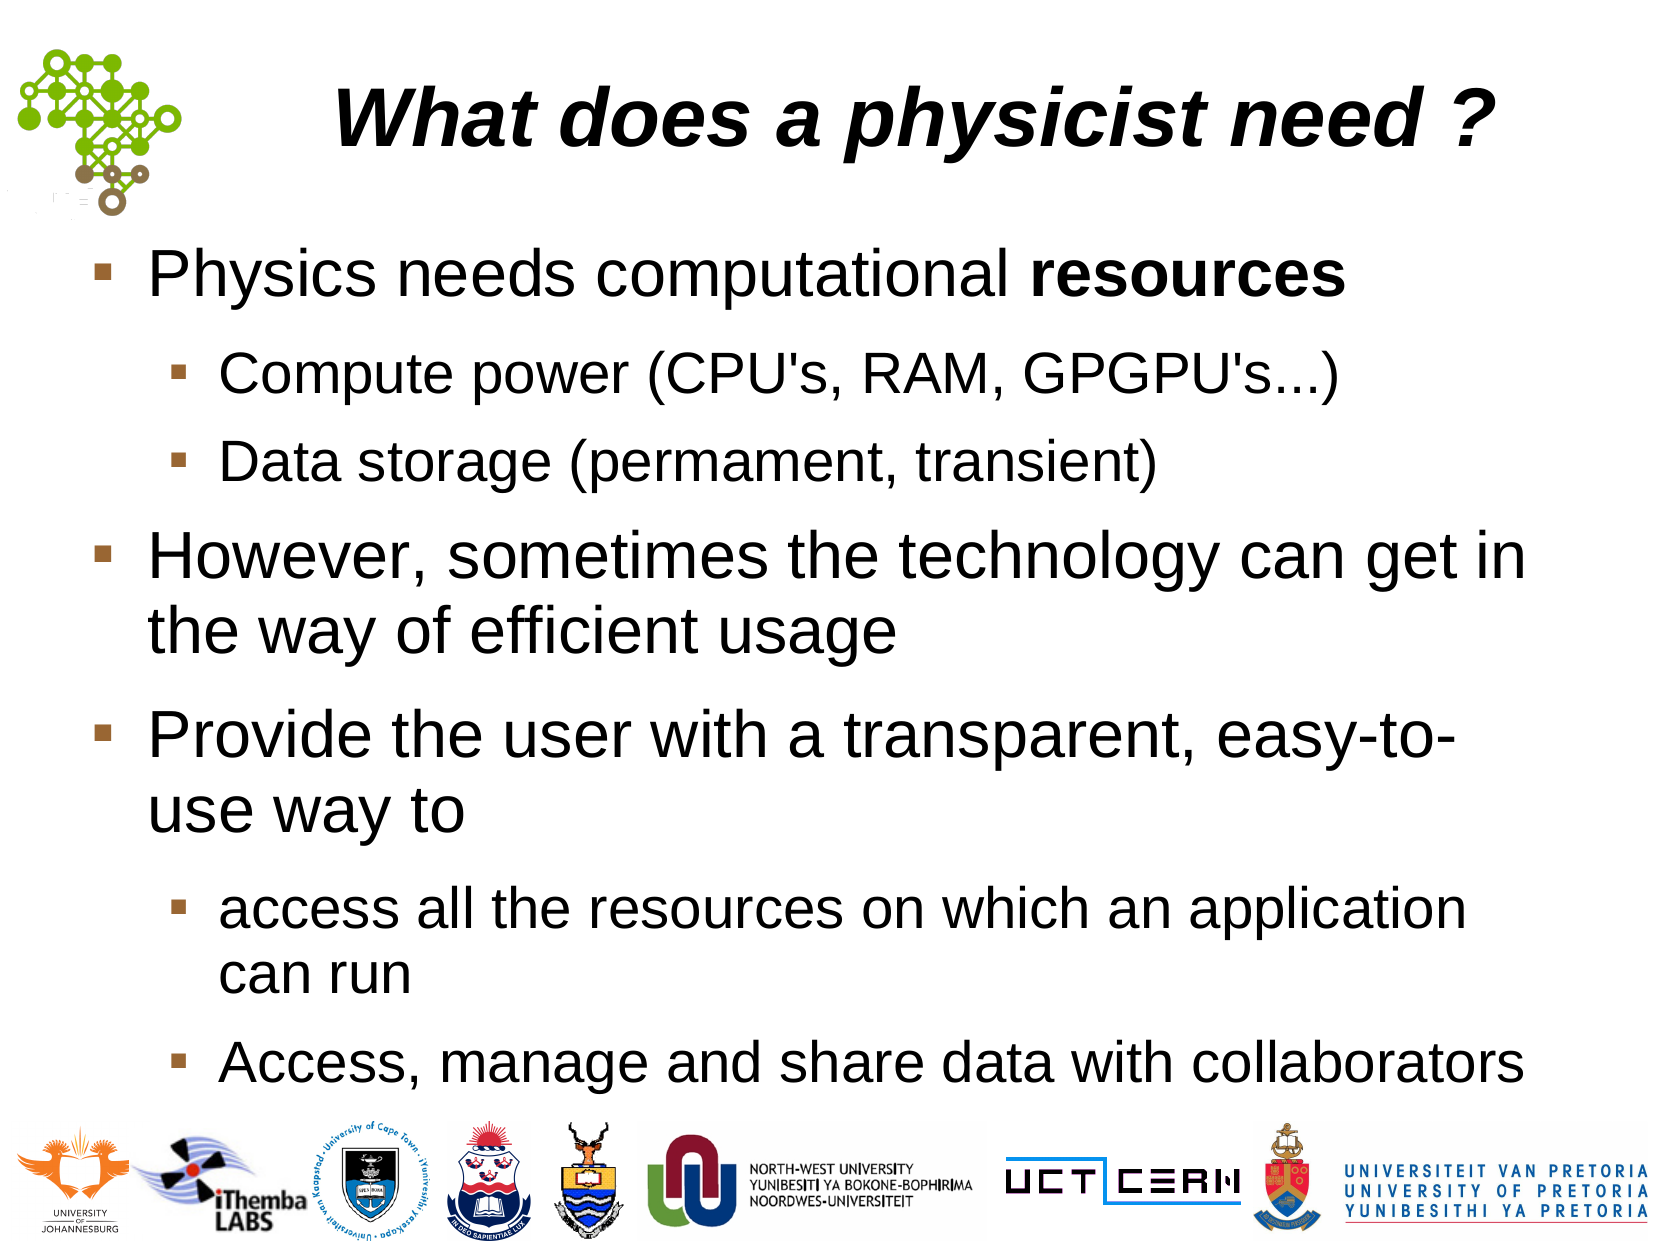

# What does a physicist need ?
Physics needs computational resources
Compute power (CPU's, RAM, GPGPU's...)
Data storage (permament, transient)
However, sometimes the technology can get in the way of efficient usage
Provide the user with a transparent, easy-to-use way to
access all the resources on which an application can run
Access, manage and share data with collaborators